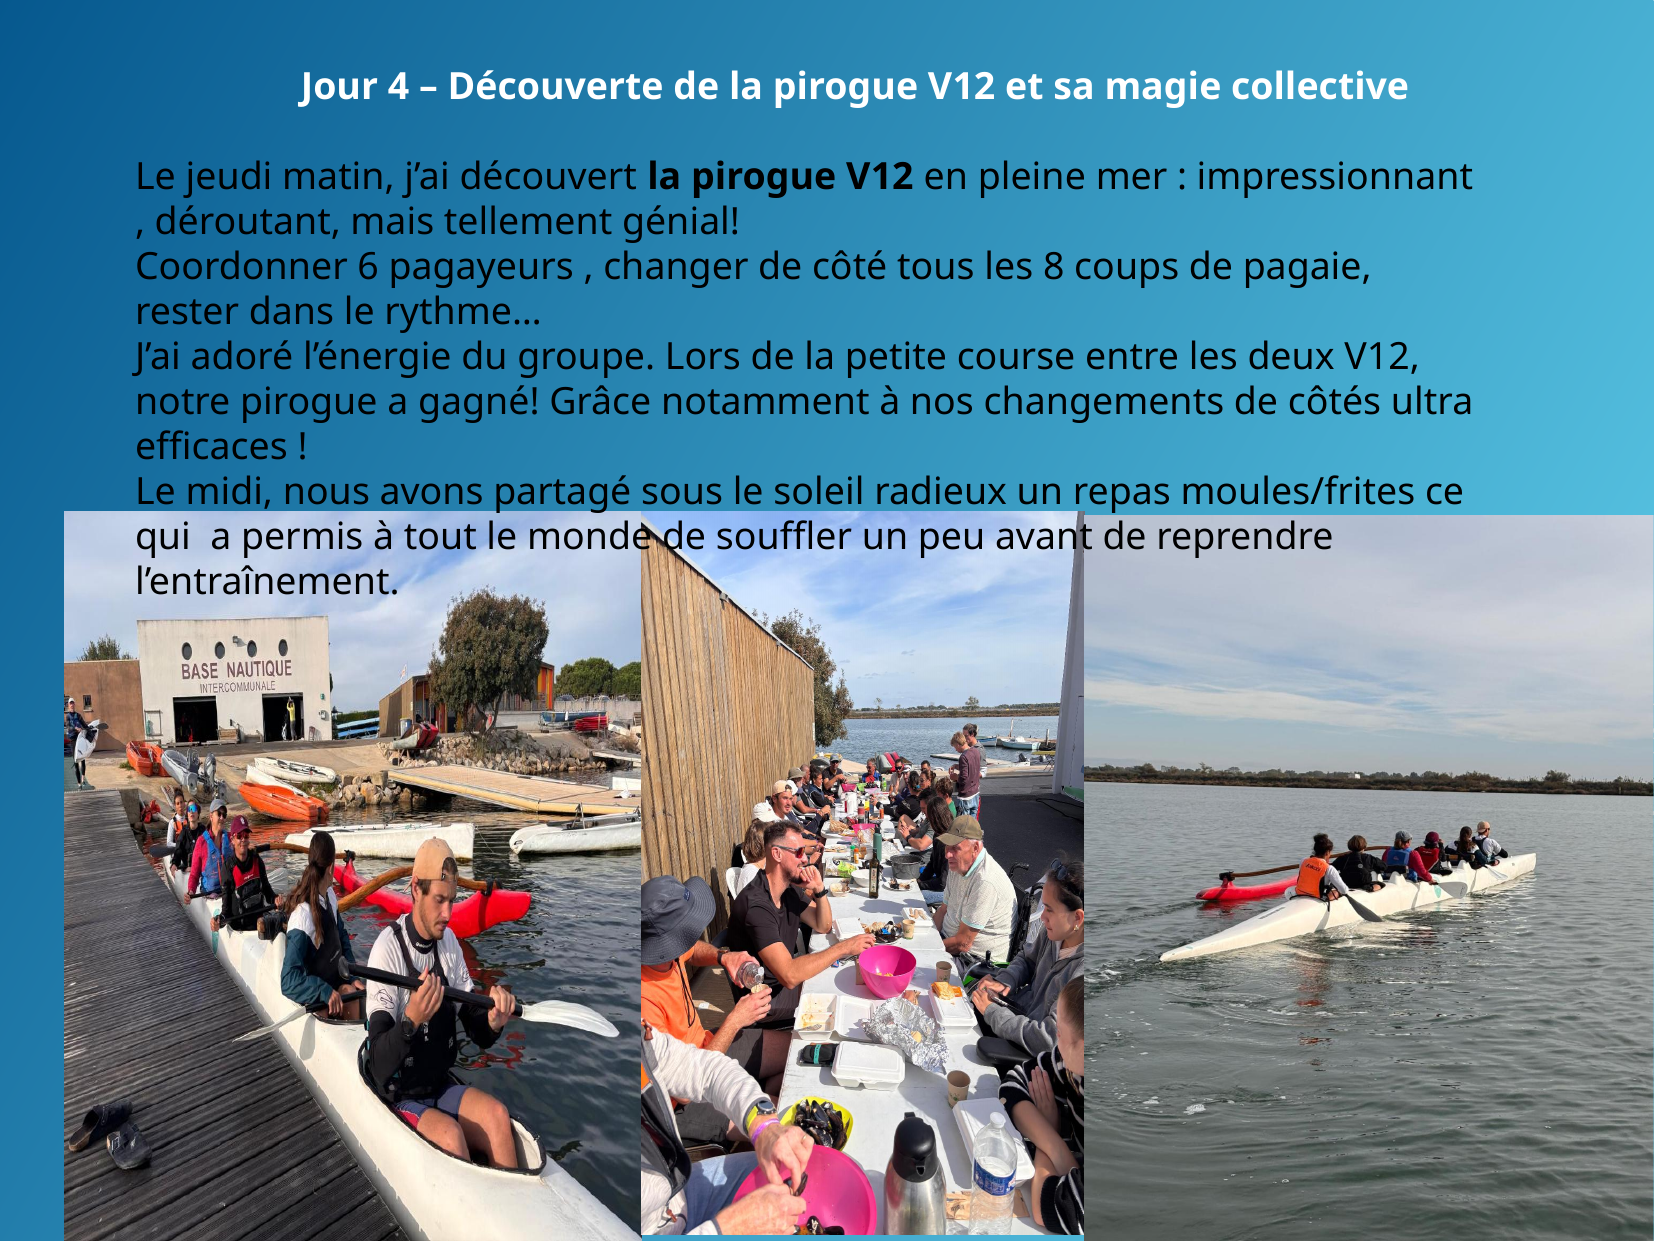

Jour 4 – Découverte de la pirogue V12 et sa magie collective
Le jeudi matin, j’ai découvert la pirogue V12 en pleine mer : impressionnant , déroutant, mais tellement génial!
Coordonner 6 pagayeurs , changer de côté tous les 8 coups de pagaie, rester dans le rythme…
J’ai adoré l’énergie du groupe. Lors de la petite course entre les deux V12, notre pirogue a gagné! Grâce notamment à nos changements de côtés ultra efficaces !
Le midi, nous avons partagé sous le soleil radieux un repas moules/frites ce qui a permis à tout le monde de souffler un peu avant de reprendre l’entraînement.